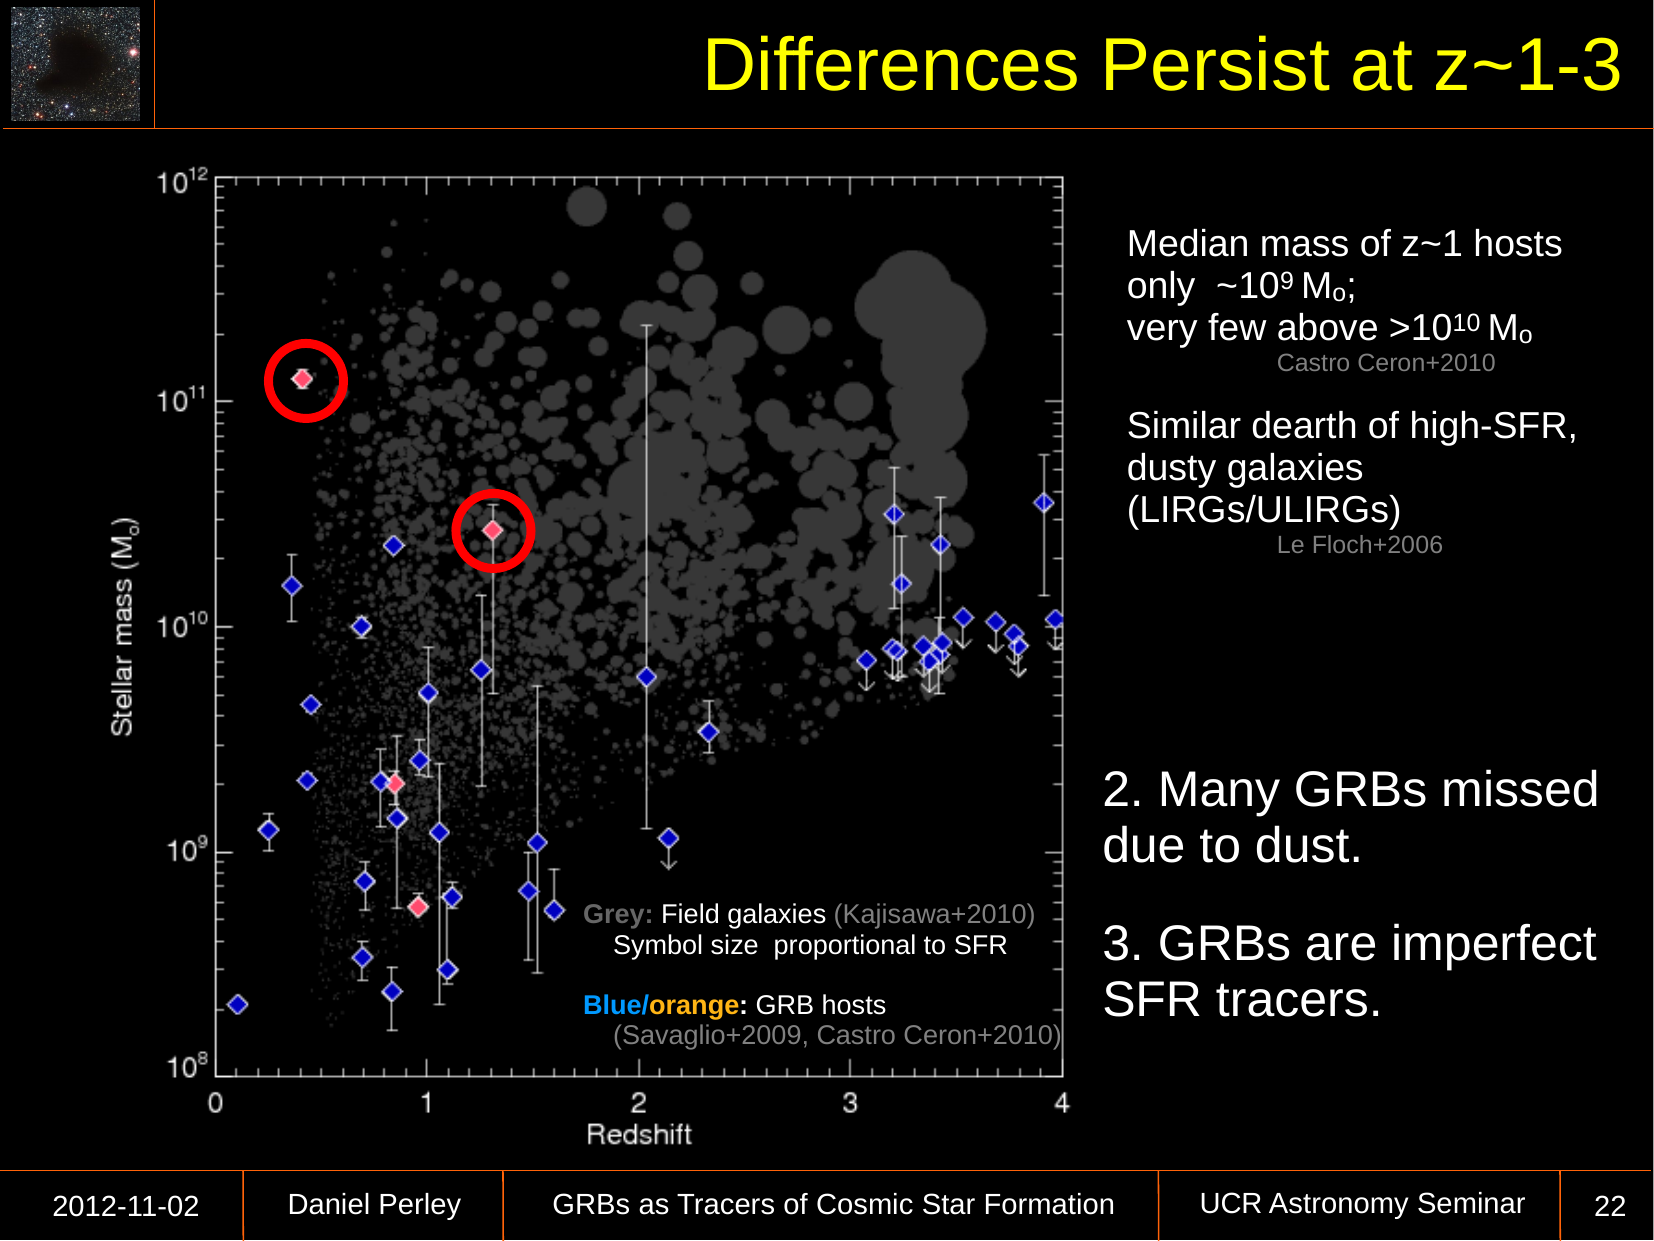

# Differences Persist at z~1-3
Median mass of z~1 hosts only ~109 Mo;
very few above >1010 Mo
		Castro Ceron+2010
Similar dearth of high-SFR, dusty galaxies (LIRGs/ULIRGs)
		Le Floch+2006
2. Many GRBs missed due to dust.
Grey: Field galaxies (Kajisawa+2010)
 Symbol size proportional to SFR
Blue/orange: GRB hosts
 (Savaglio+2009, Castro Ceron+2010)
3. GRBs are imperfect SFR tracers.
2012-11-02
22